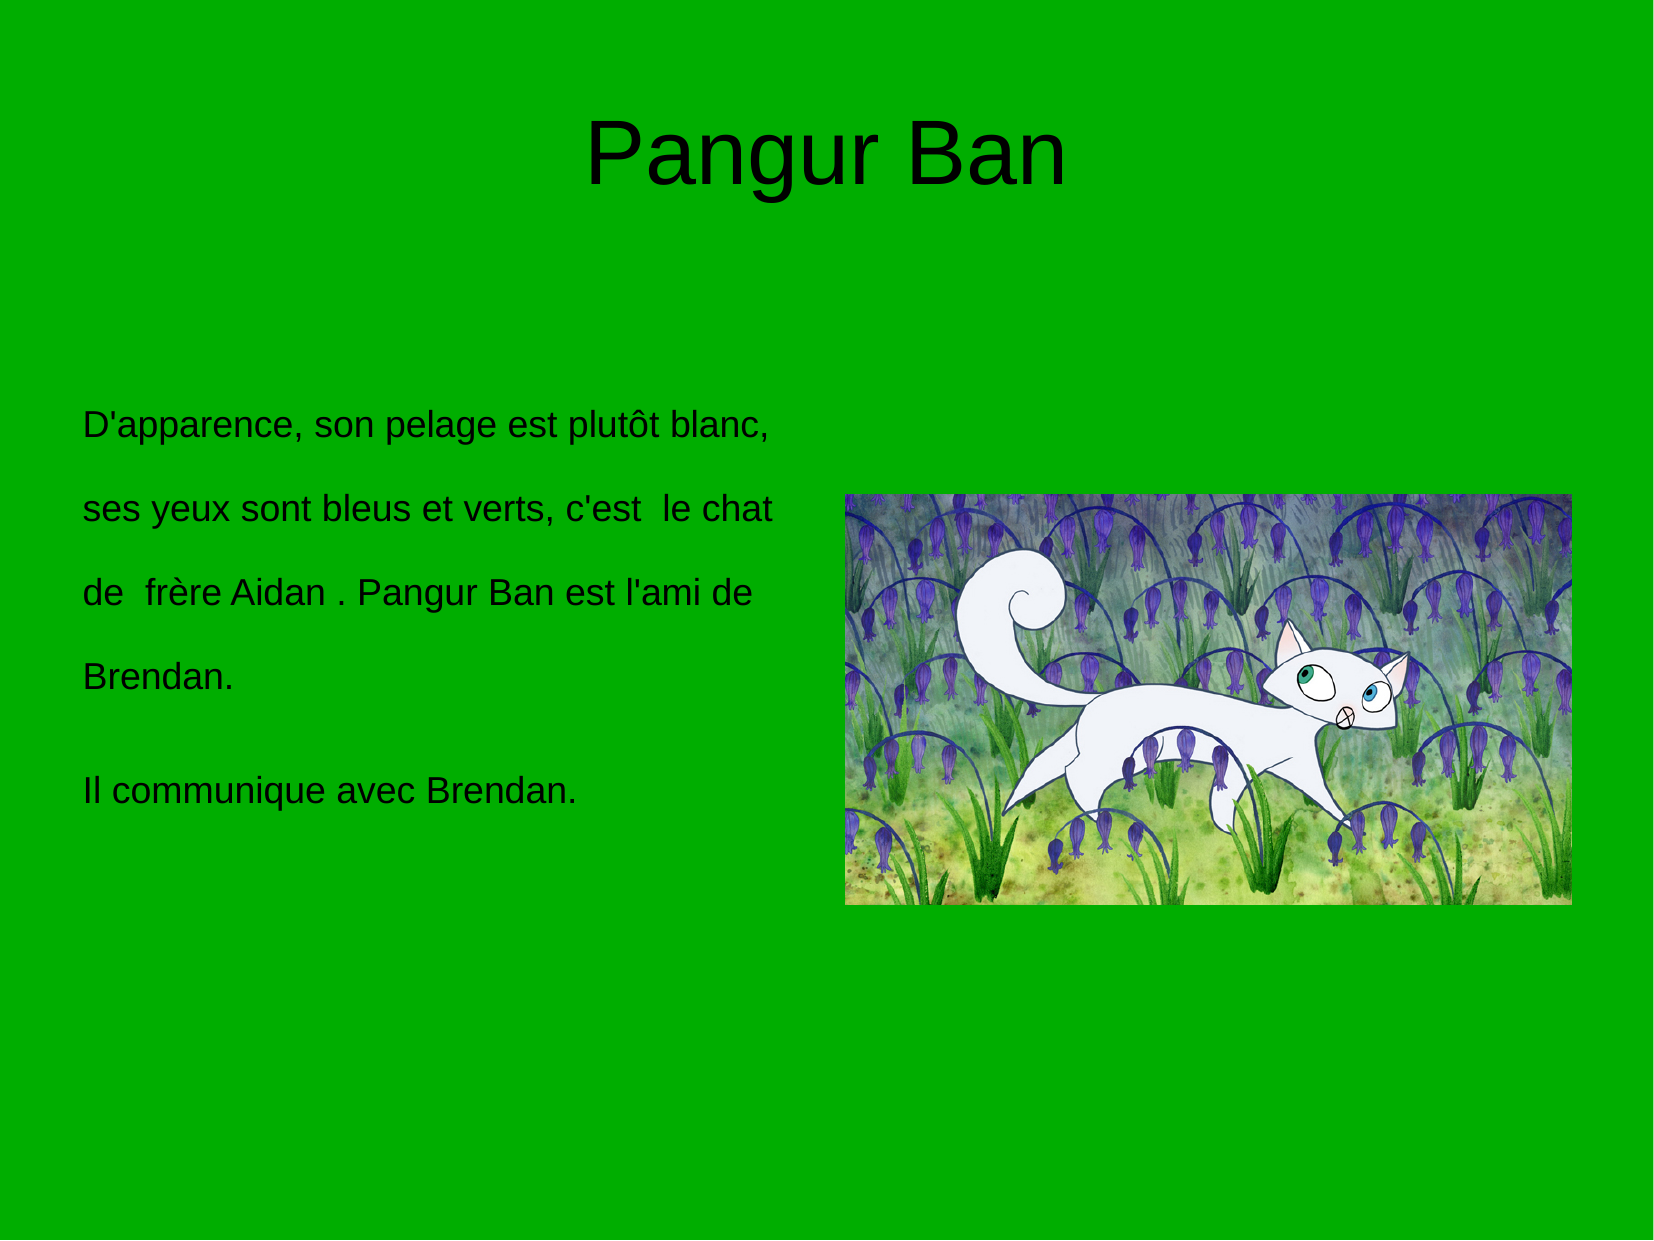

# Pangur Ban
D'apparence, son pelage est plutôt blanc, ses yeux sont bleus et verts, c'est le chat de frère Aidan . Pangur Ban est l'ami de Brendan.
Il communique avec Brendan.